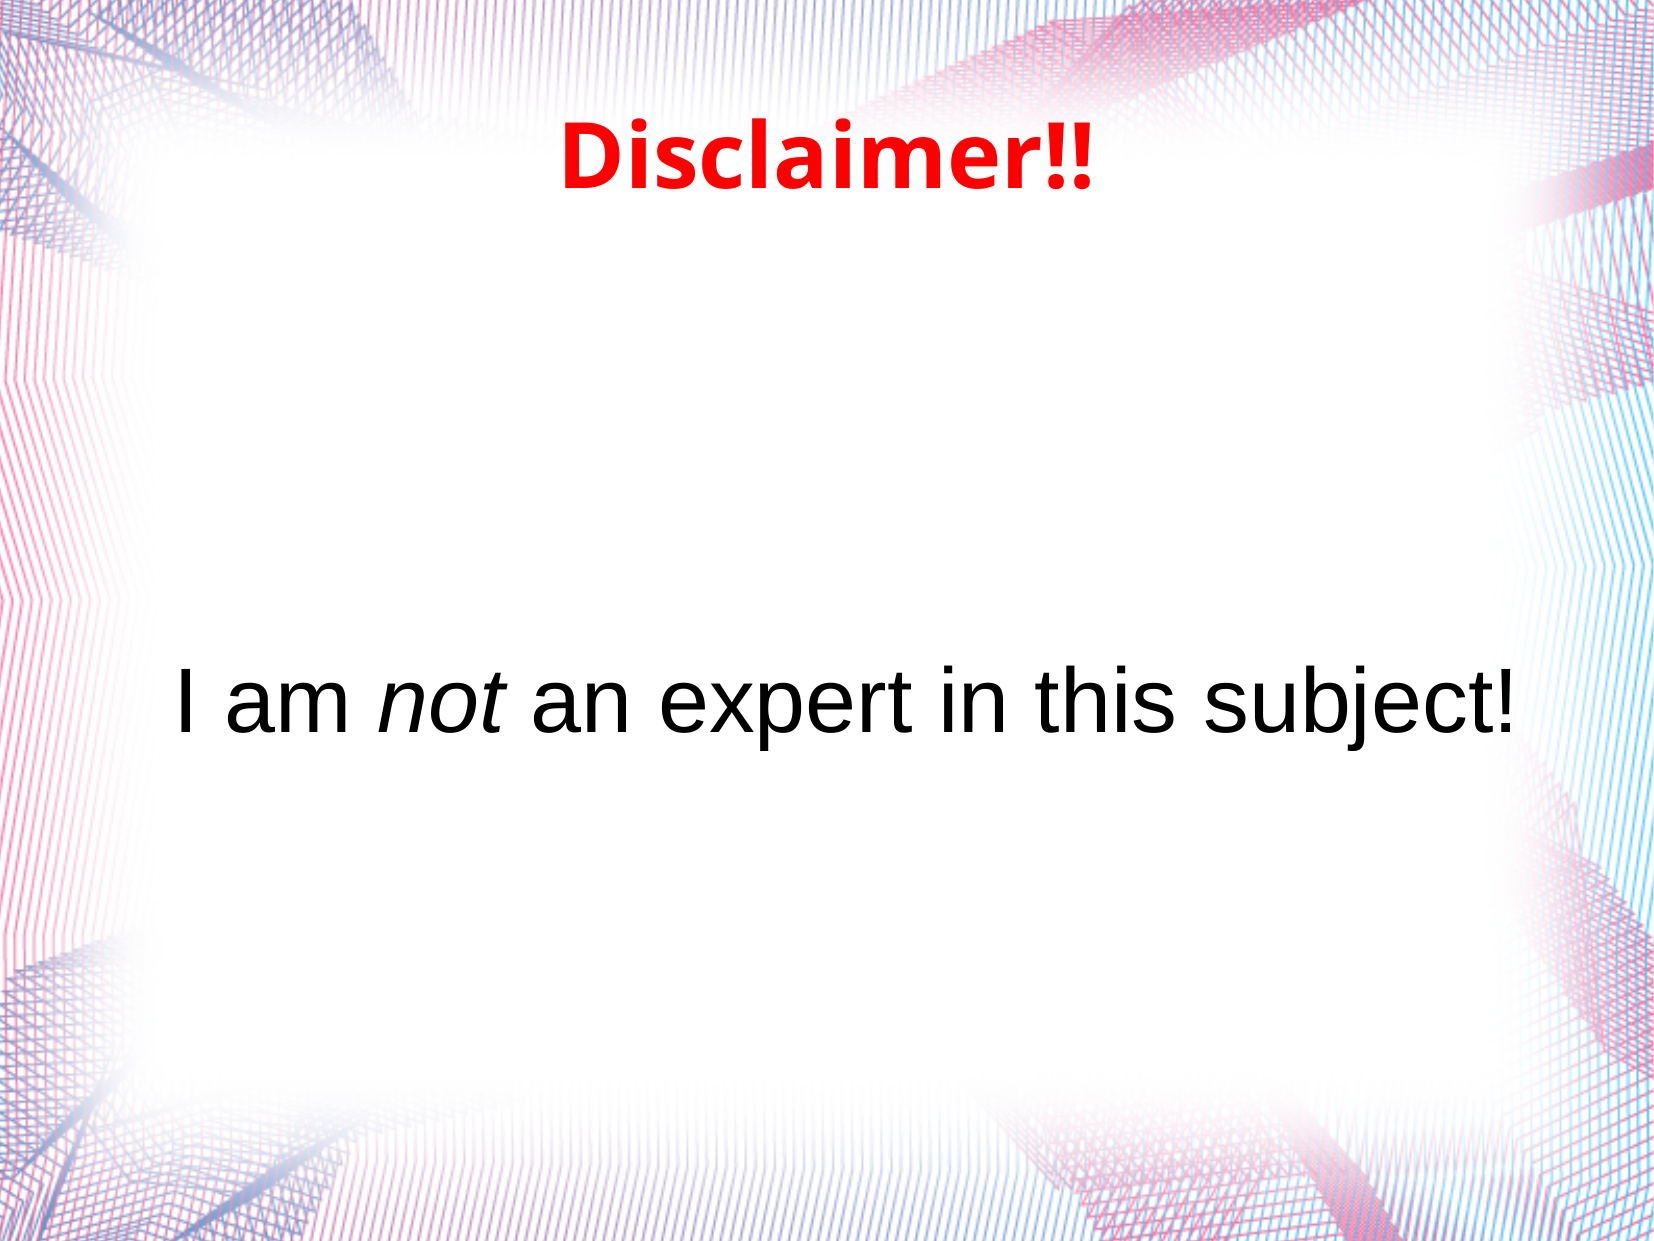

# Disclaimer!!
I am not an expert in this subject!